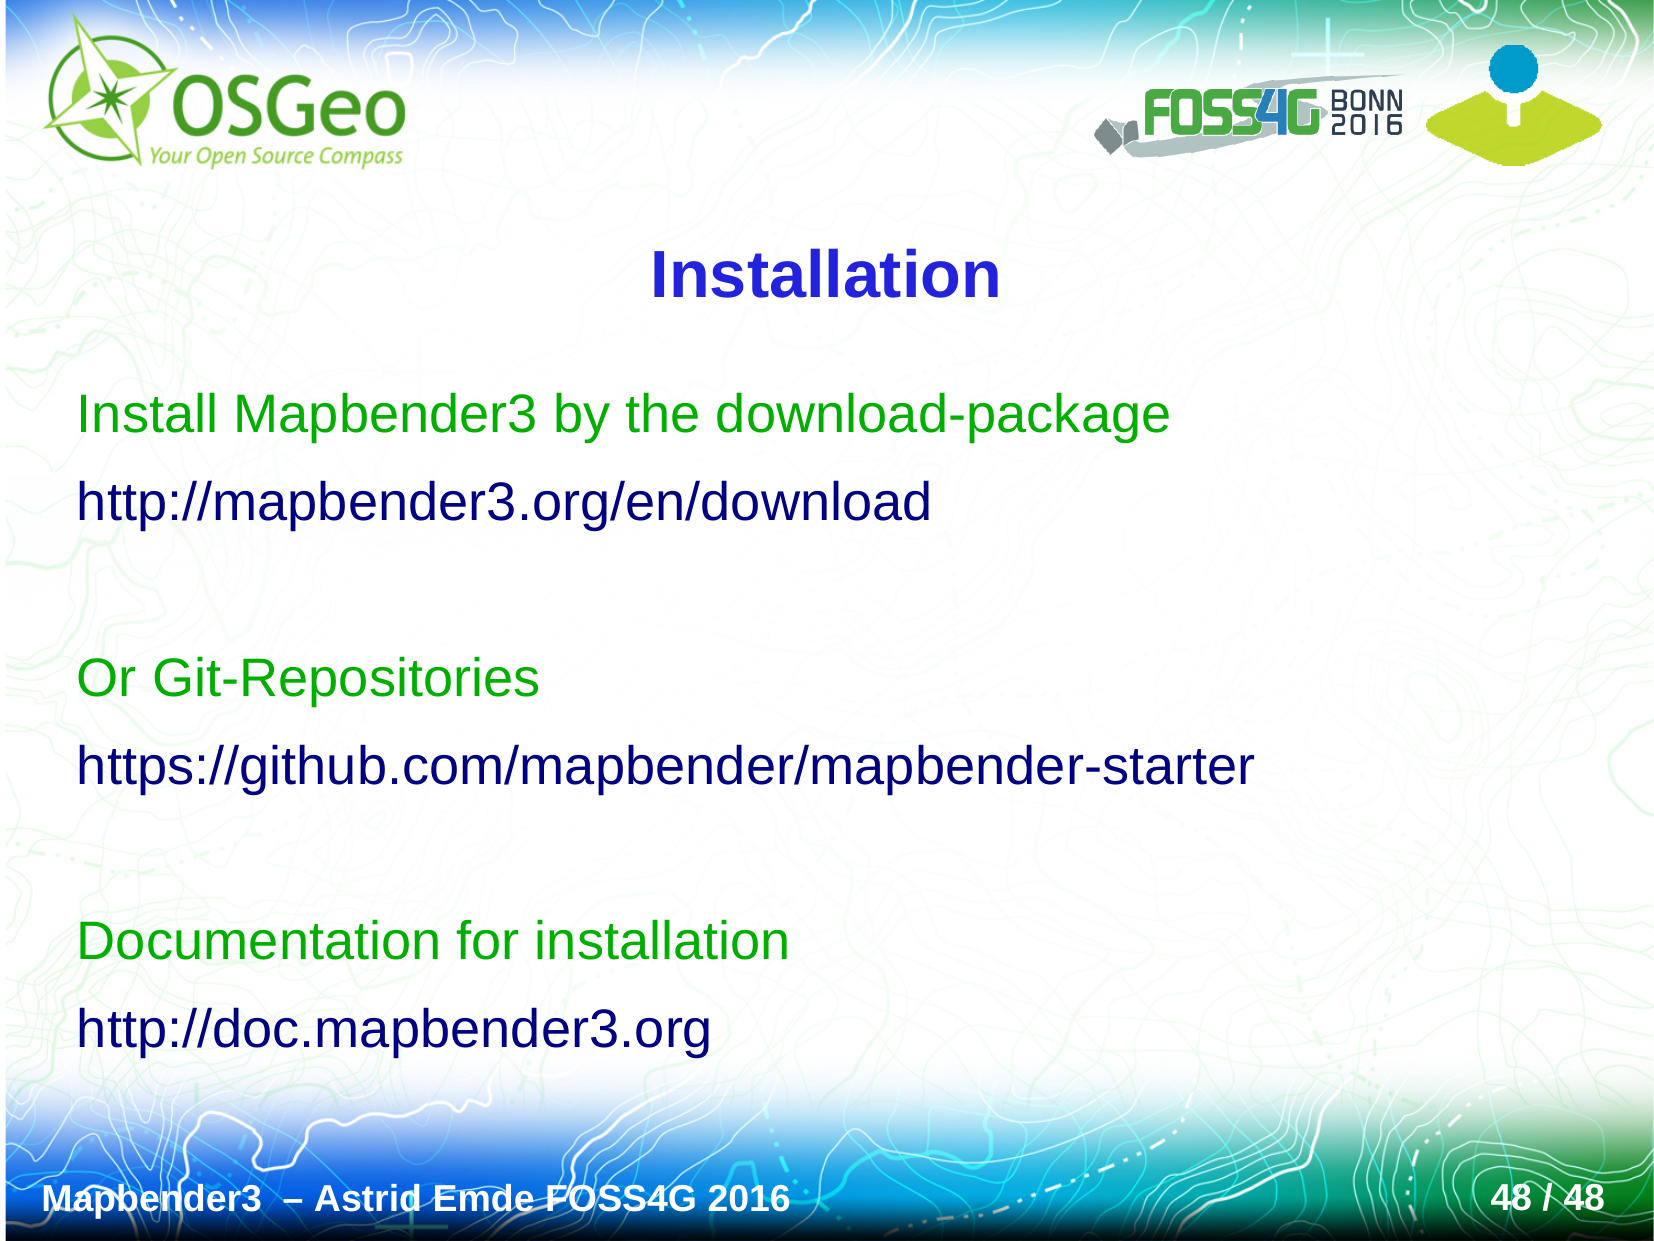

# Installation
Install Mapbender3 by the download-package
http://mapbender3.org/en/download
Or Git-Repositories
https://github.com/mapbender/mapbender-starter
Documentation for installation
http://doc.mapbender3.org